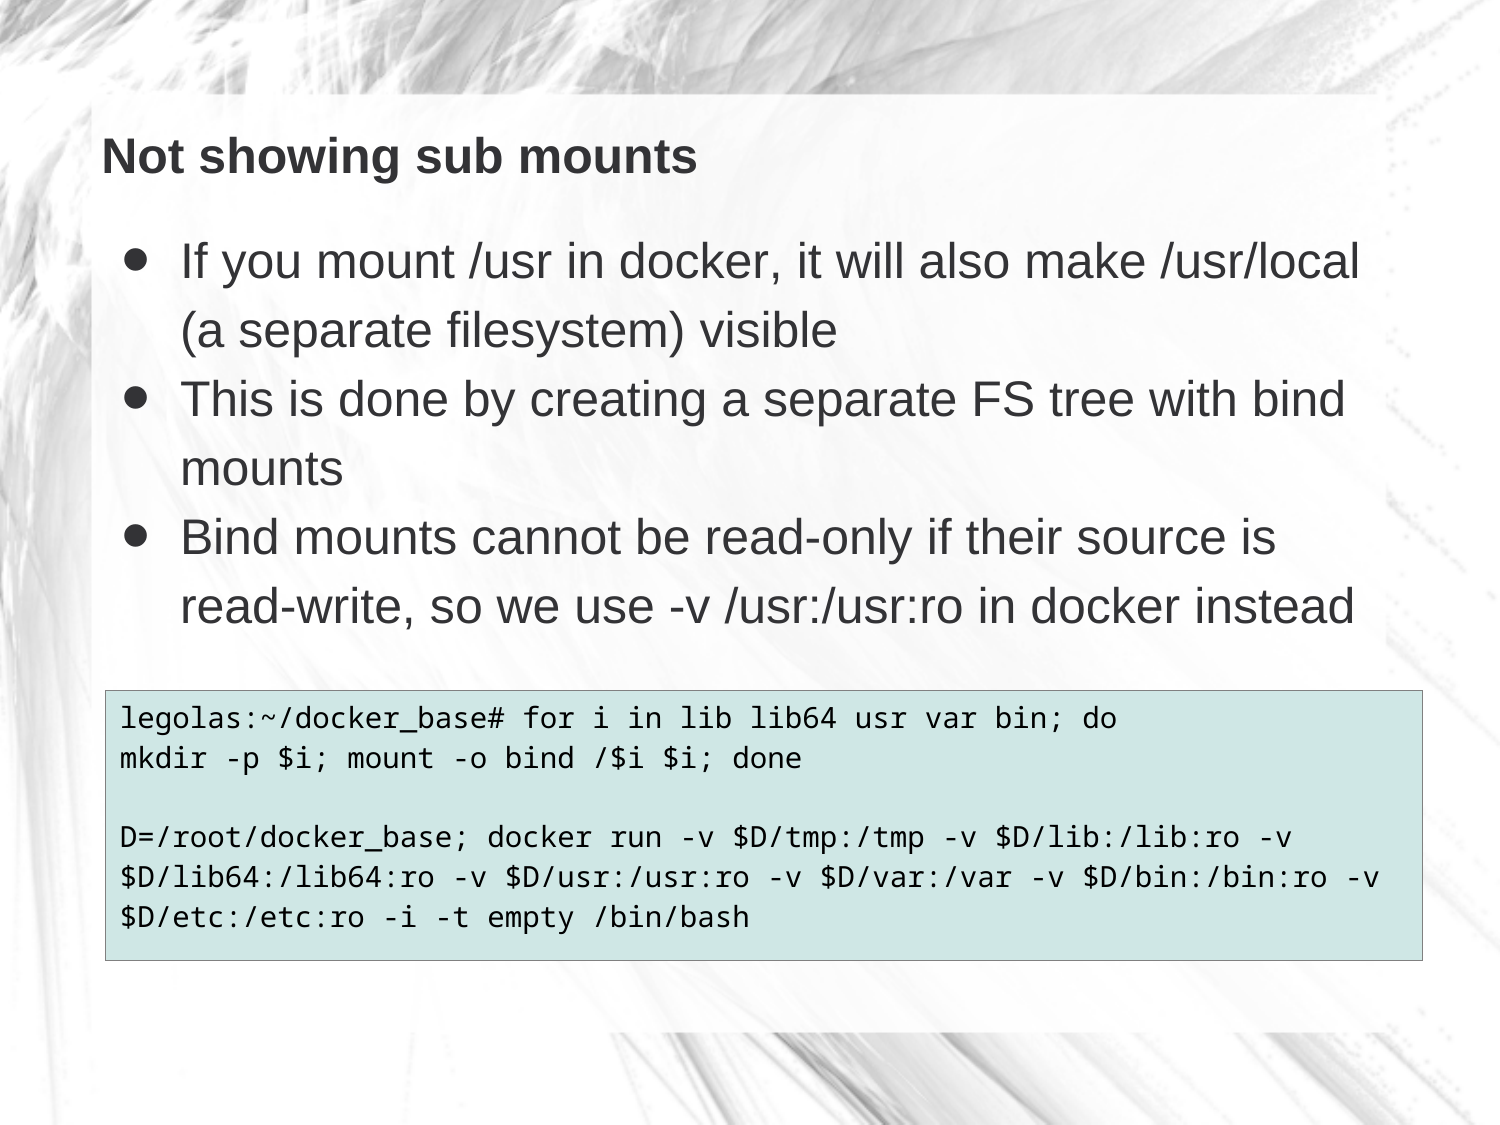

# Not showing sub mounts
If you mount /usr in docker, it will also make /usr/local (a separate filesystem) visible
This is done by creating a separate FS tree with bind mounts
Bind mounts cannot be read-only if their source is read-write, so we use -v /usr:/usr:ro in docker instead
legolas:~/docker_base# for i in lib lib64 usr var bin; do
mkdir -p $i; mount -o bind /$i $i; done
D=/root/docker_base; docker run -v $D/tmp:/tmp -v $D/lib:/lib:ro -v $D/lib64:/lib64:ro -v $D/usr:/usr:ro -v $D/var:/var -v $D/bin:/bin:ro -v $D/etc:/etc:ro -i -t empty /bin/bash